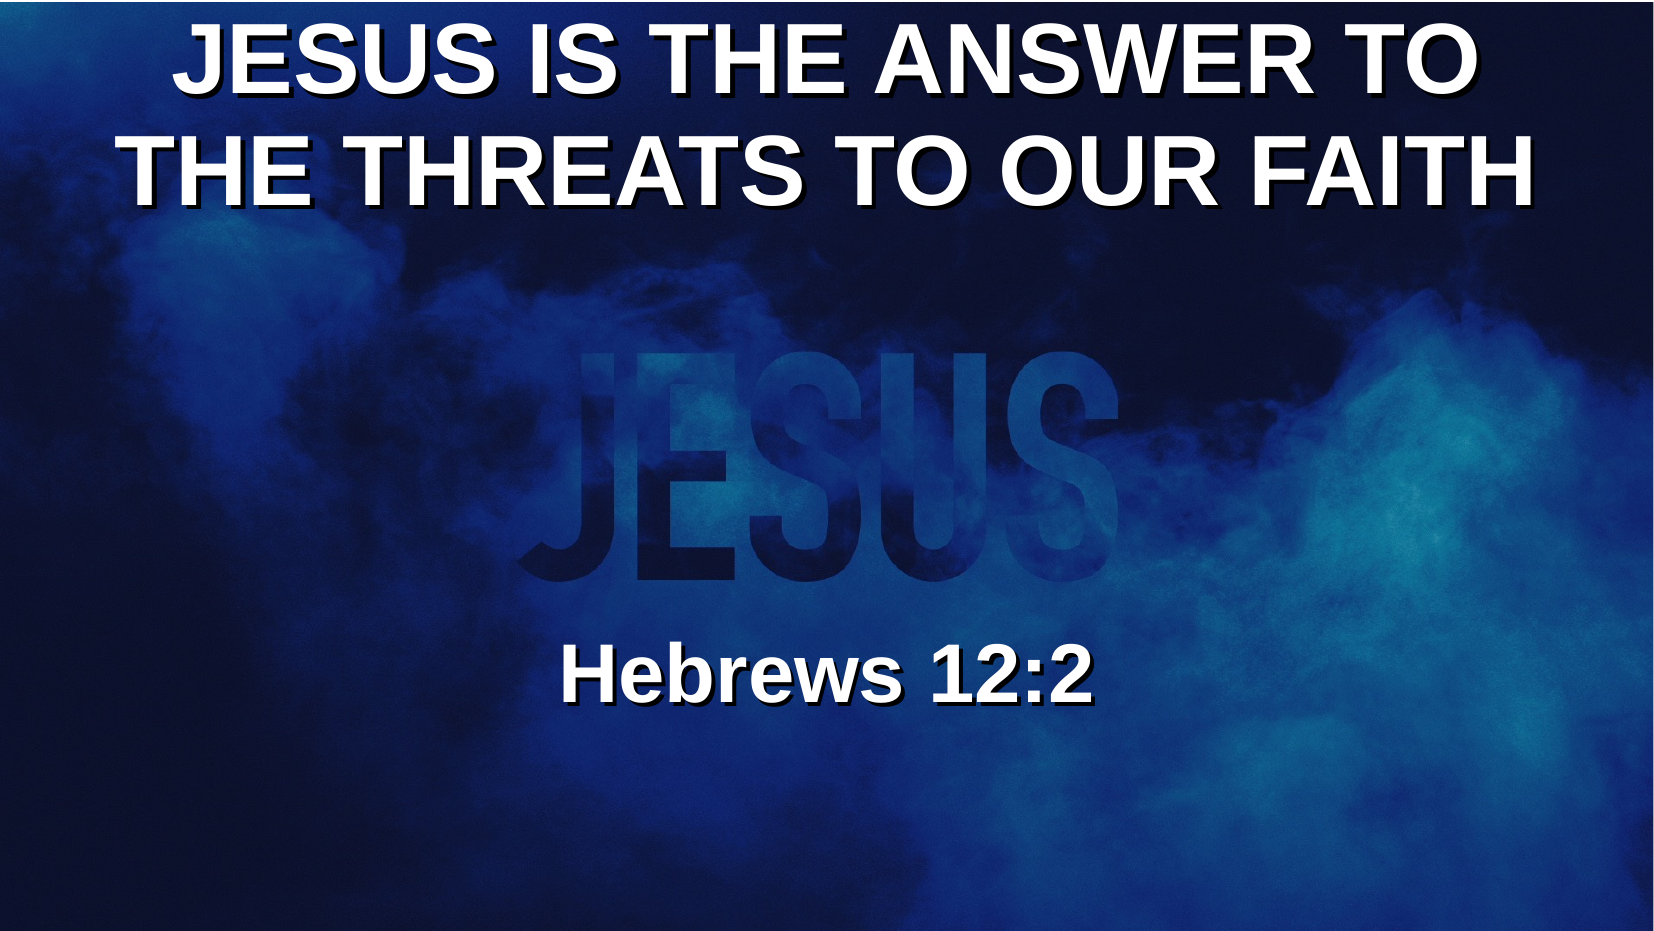

# JESUS IS THE ANSWER TO THE THREATS TO OUR FAITH
Hebrews 12:2